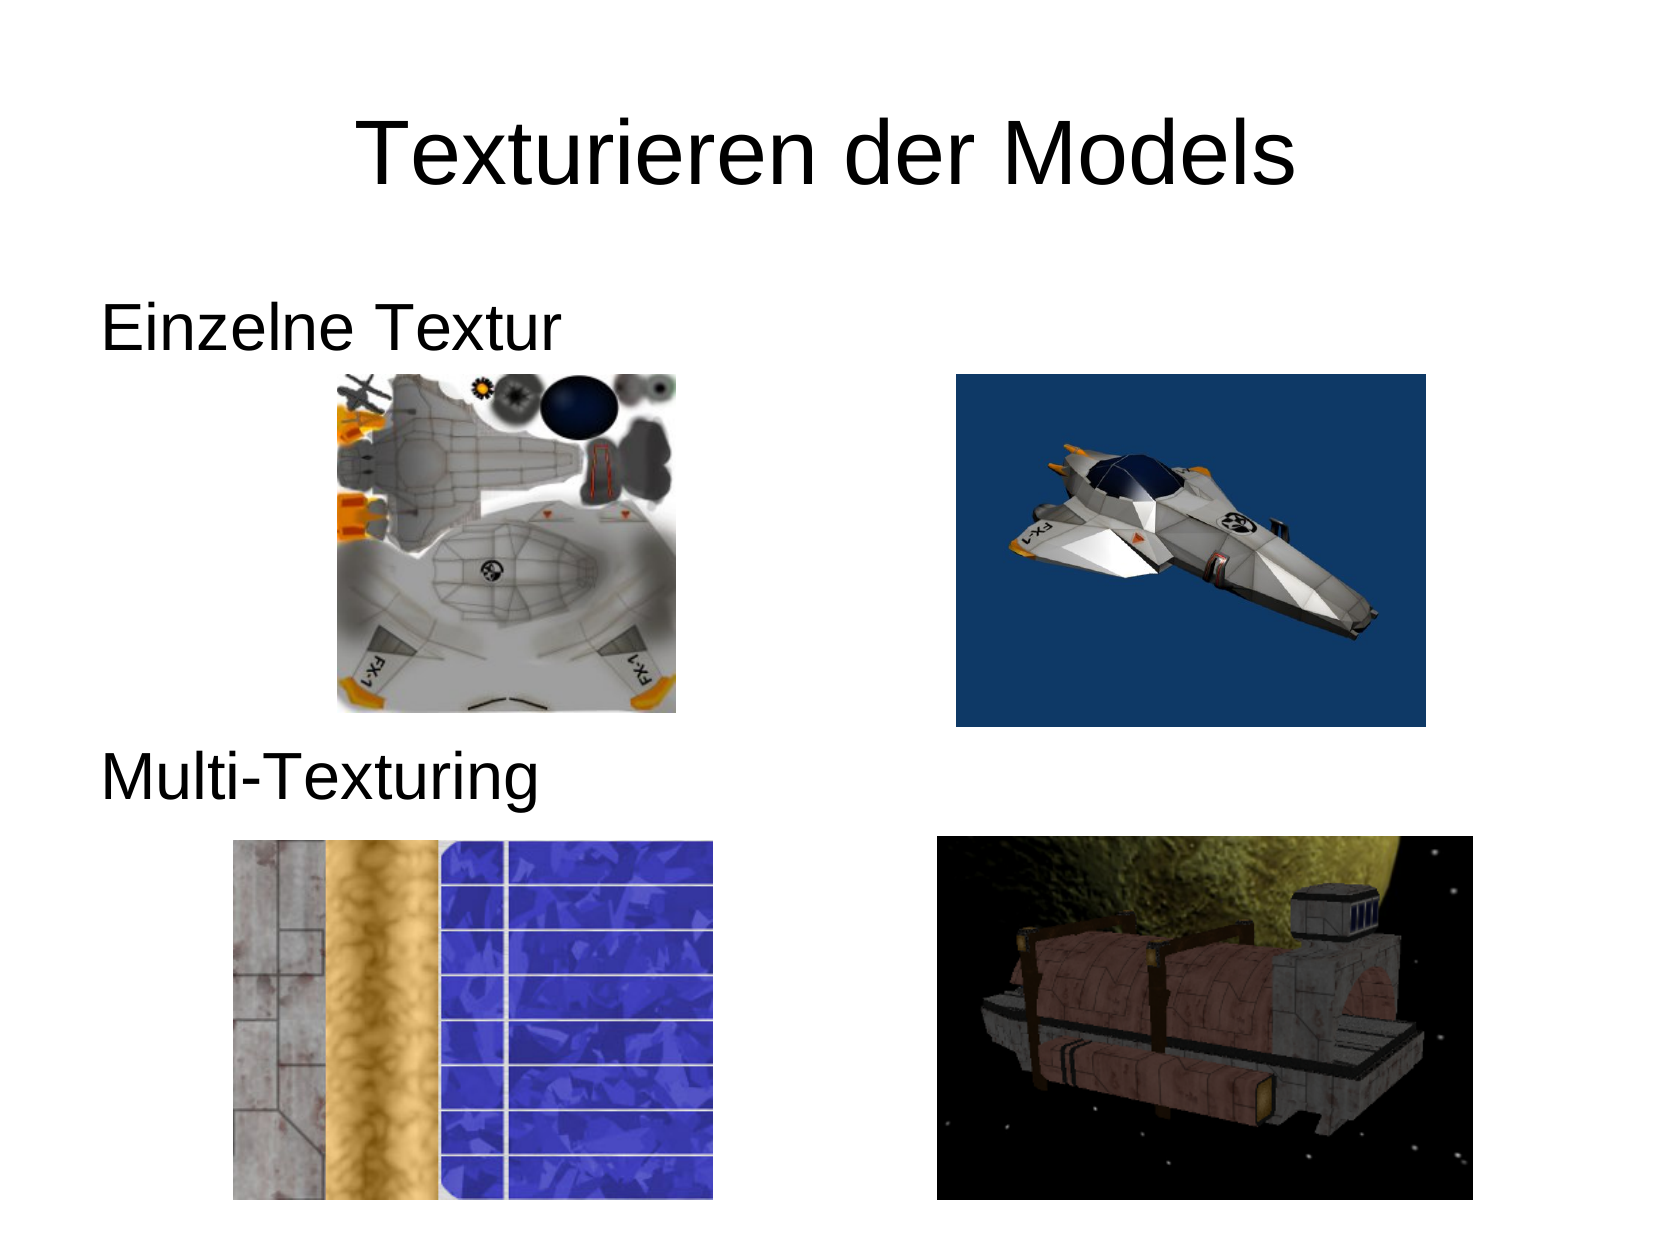

# Texturieren der Models
Einzelne Textur
Multi-Texturing